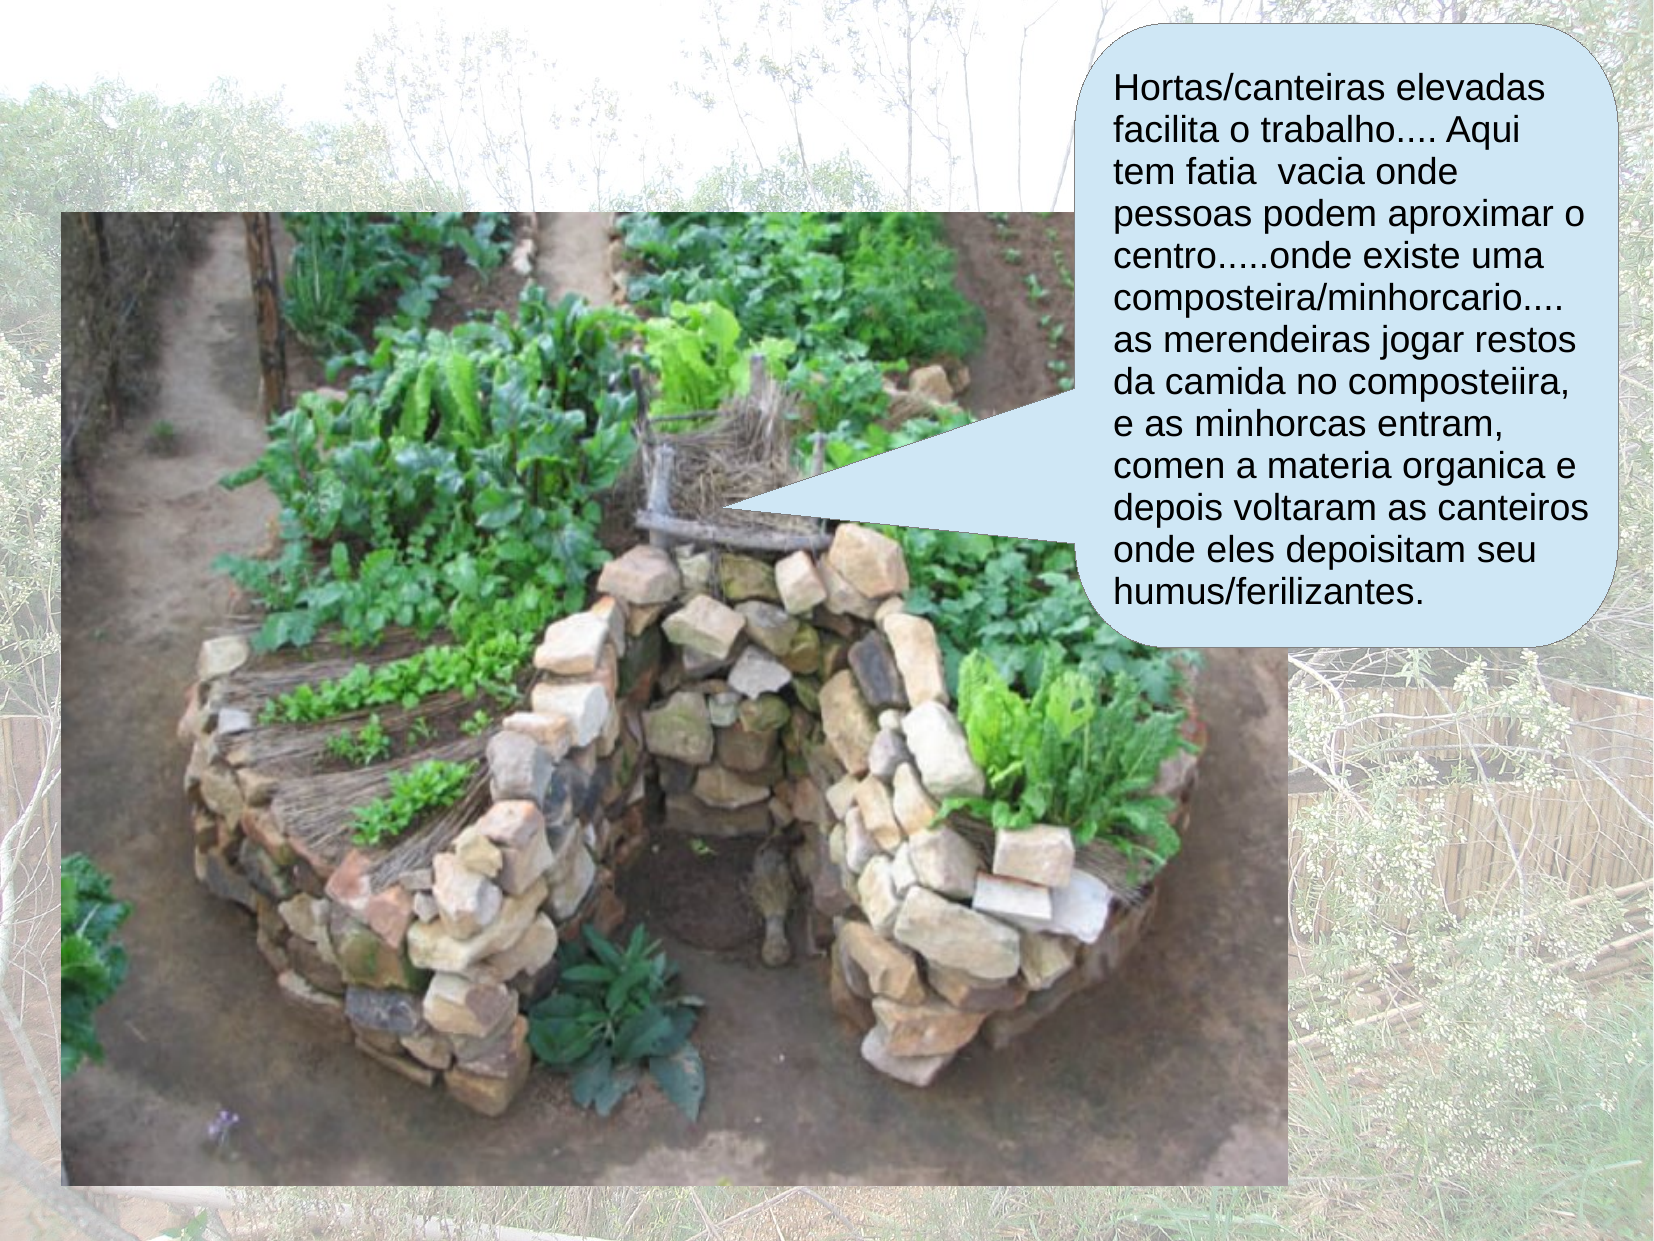

Hortas/canteiras elevadas facilita o trabalho.... Aqui tem fatia vacia onde pessoas podem aproximar o centro.....onde existe uma composteira/minhorcario....
as merendeiras jogar restos da camida no composteiira, e as minhorcas entram, comen a materia organica e depois voltaram as canteiros onde eles depoisitam seu humus/ferilizantes.
#